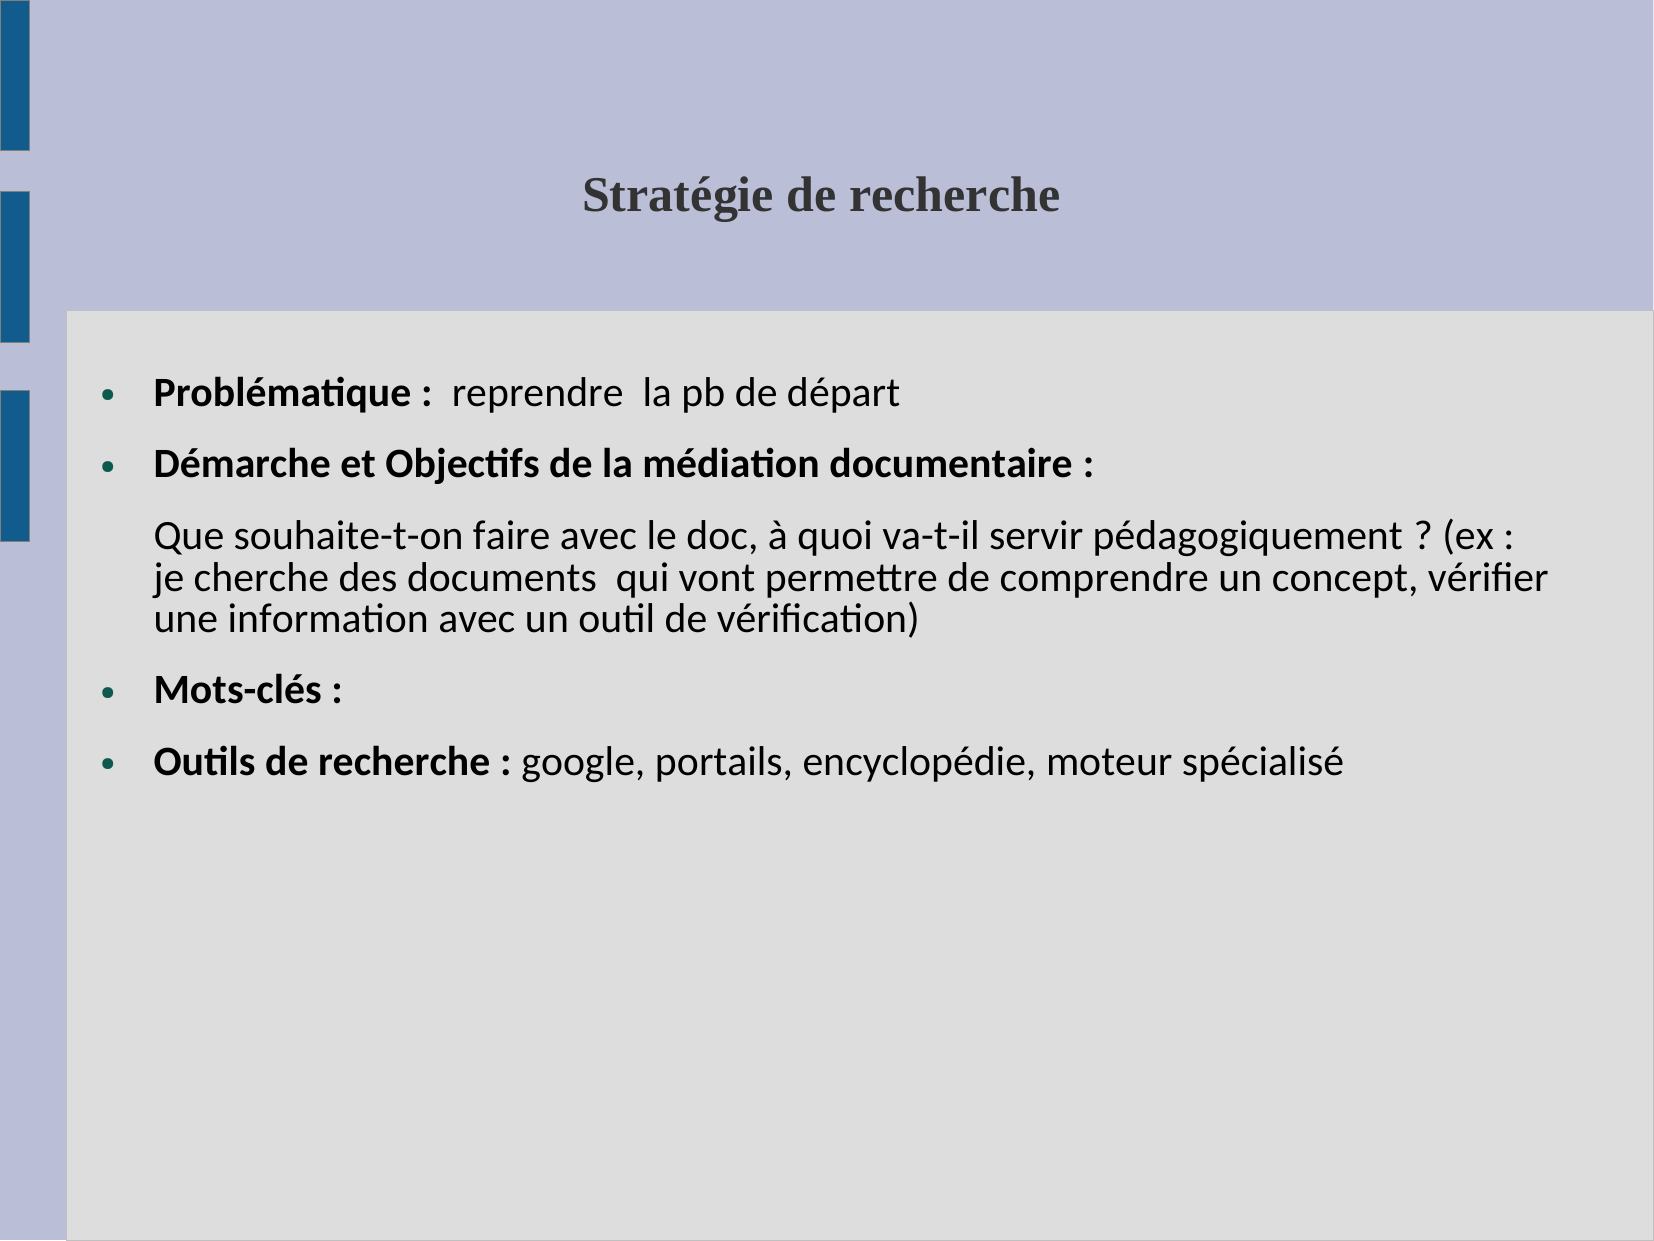

# Stratégie de recherche
Problématique : reprendre la pb de départ
Démarche et Objectifs de la médiation documentaire :
Que souhaite-t-on faire avec le doc, à quoi va-t-il servir pédagogiquement ? (ex : je cherche des documents qui vont permettre de comprendre un concept, vérifier une information avec un outil de vérification)
Mots-clés :
Outils de recherche : google, portails, encyclopédie, moteur spécialisé